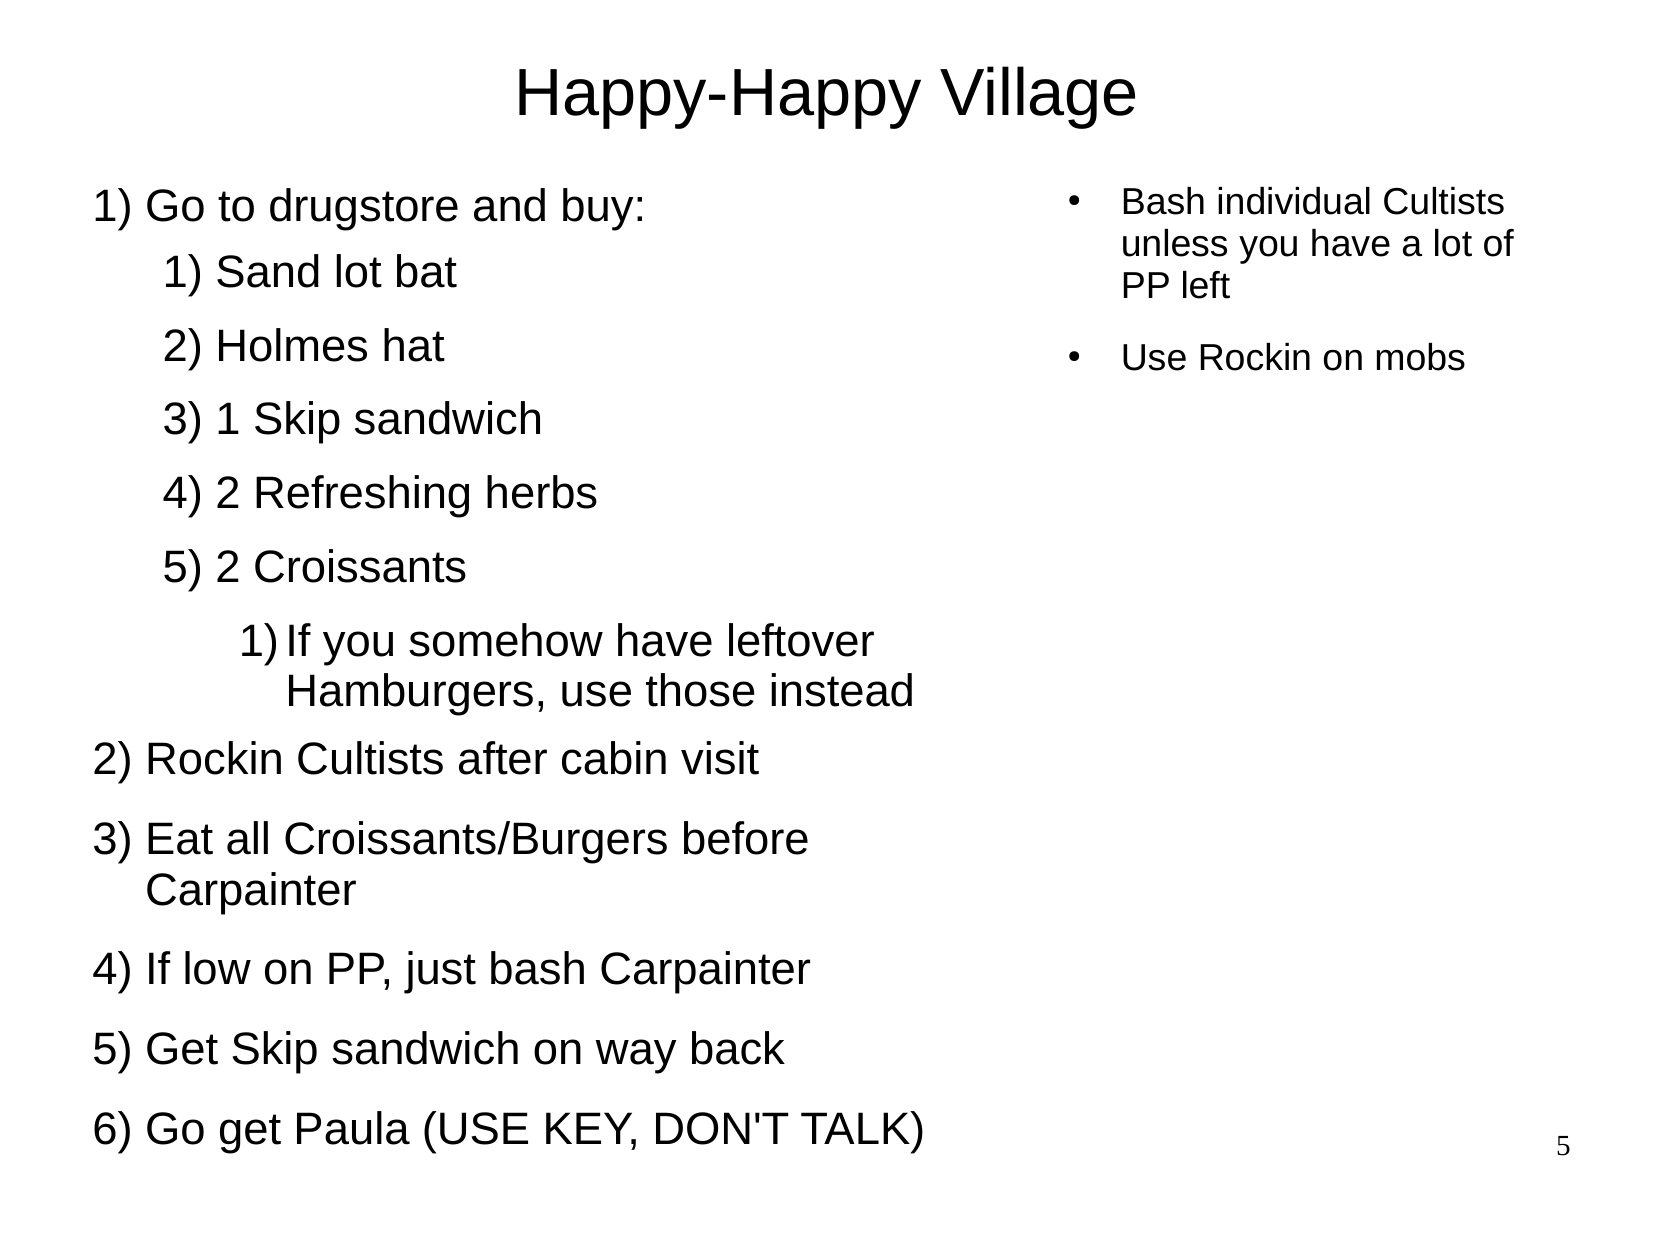

# Happy-Happy Village
Go to drugstore and buy:
Sand lot bat
Holmes hat
1 Skip sandwich
2 Refreshing herbs
2 Croissants
If you somehow have leftover Hamburgers, use those instead
Rockin Cultists after cabin visit
Eat all Croissants/Burgers before Carpainter
If low on PP, just bash Carpainter
Get Skip sandwich on way back
Go get Paula (USE KEY, DON'T TALK)
Bash individual Cultists unless you have a lot of PP left
Use Rockin on mobs
5